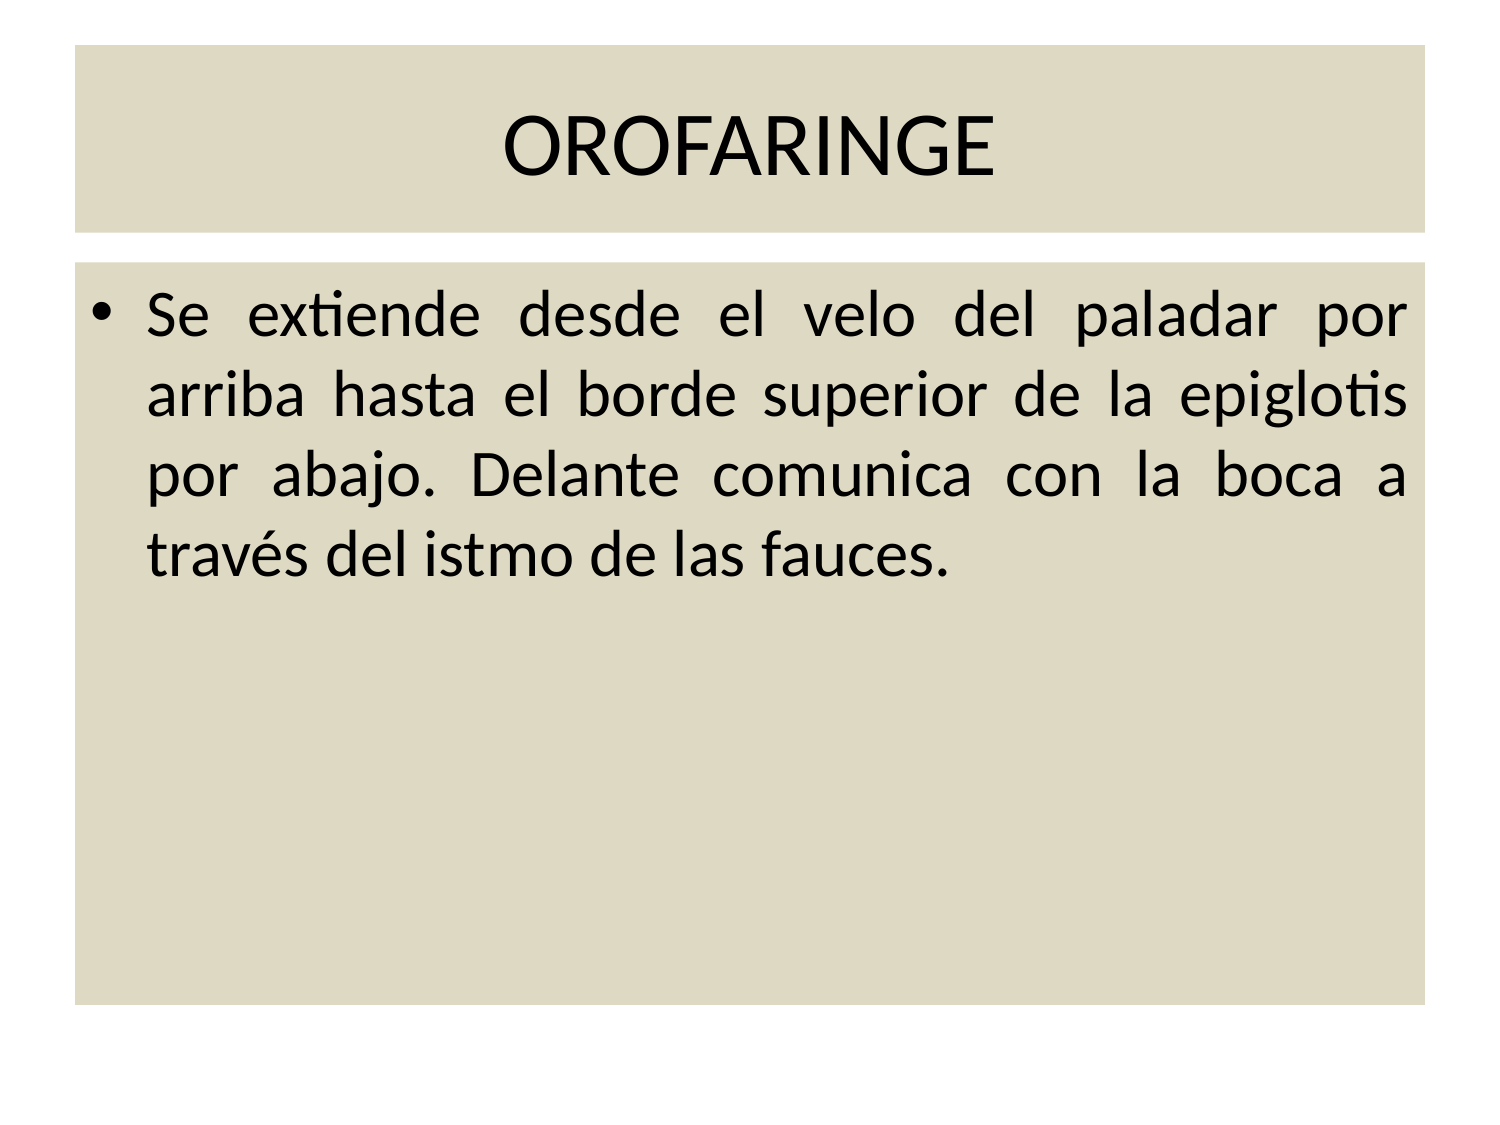

# OROFARINGE
Se extiende desde el velo del paladar por arriba hasta el borde superior de la epiglotis por abajo. Delante comunica con la boca a través del istmo de las fauces.